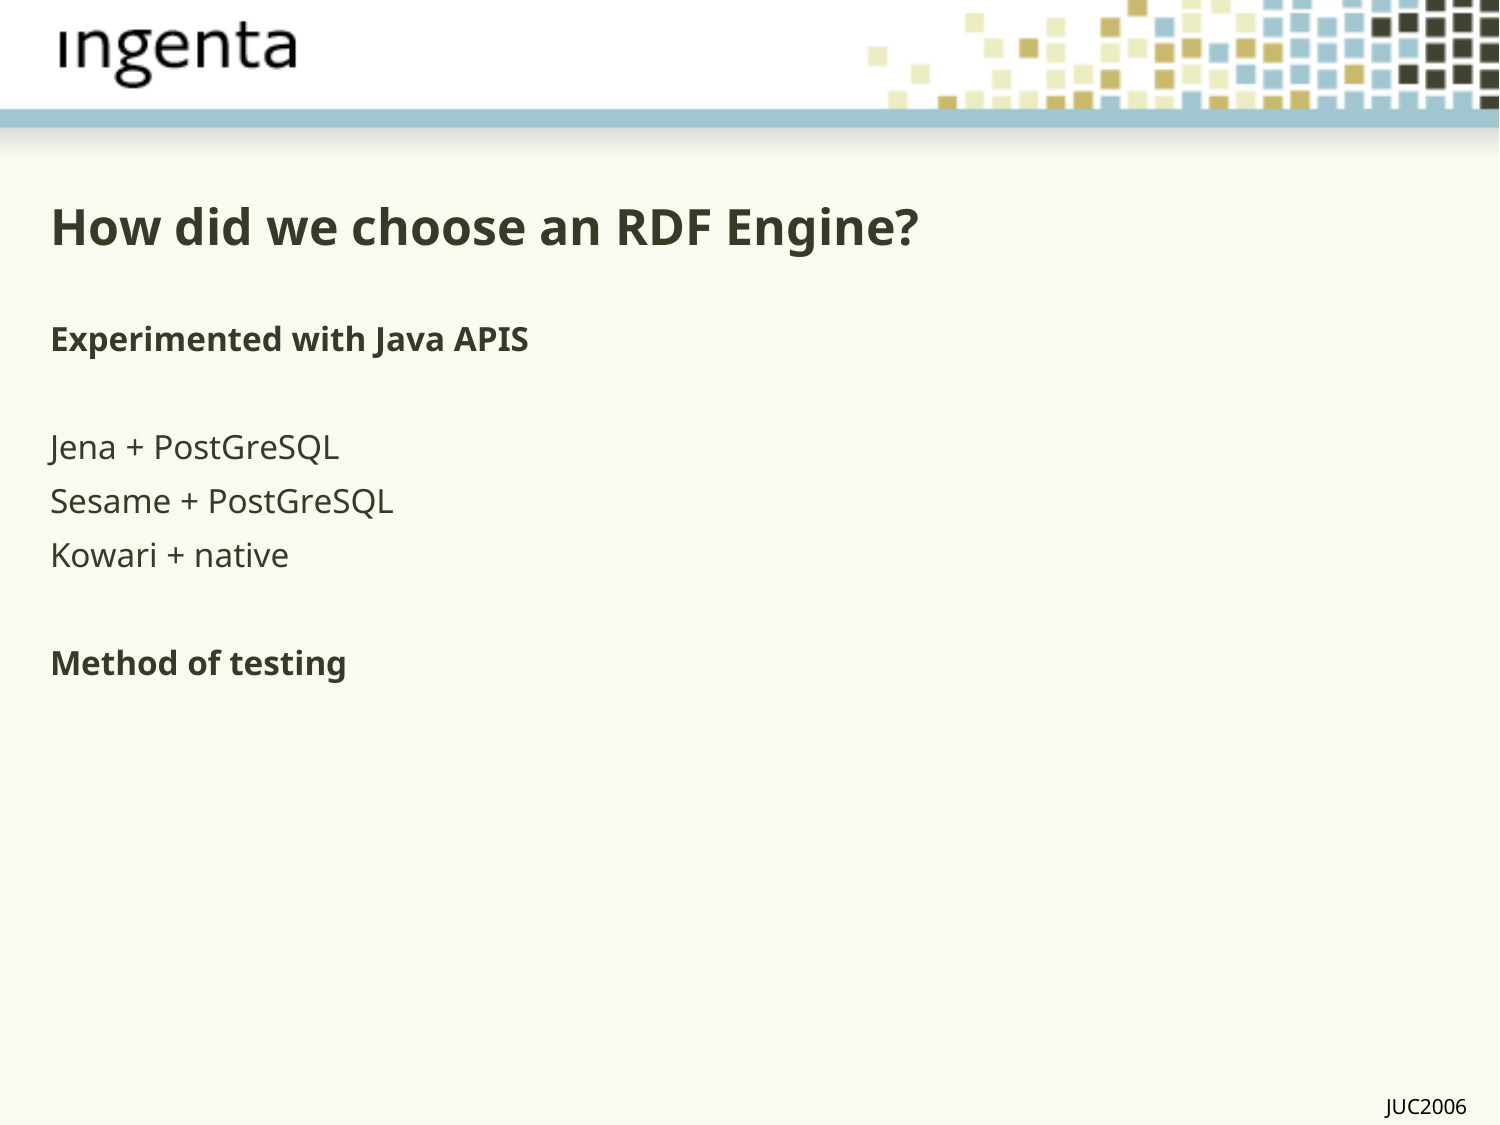

# How did we choose an RDF Engine?
Experimented with Java APIS
Jena + PostGreSQL
Sesame + PostGreSQL
Kowari + native
Method of testing